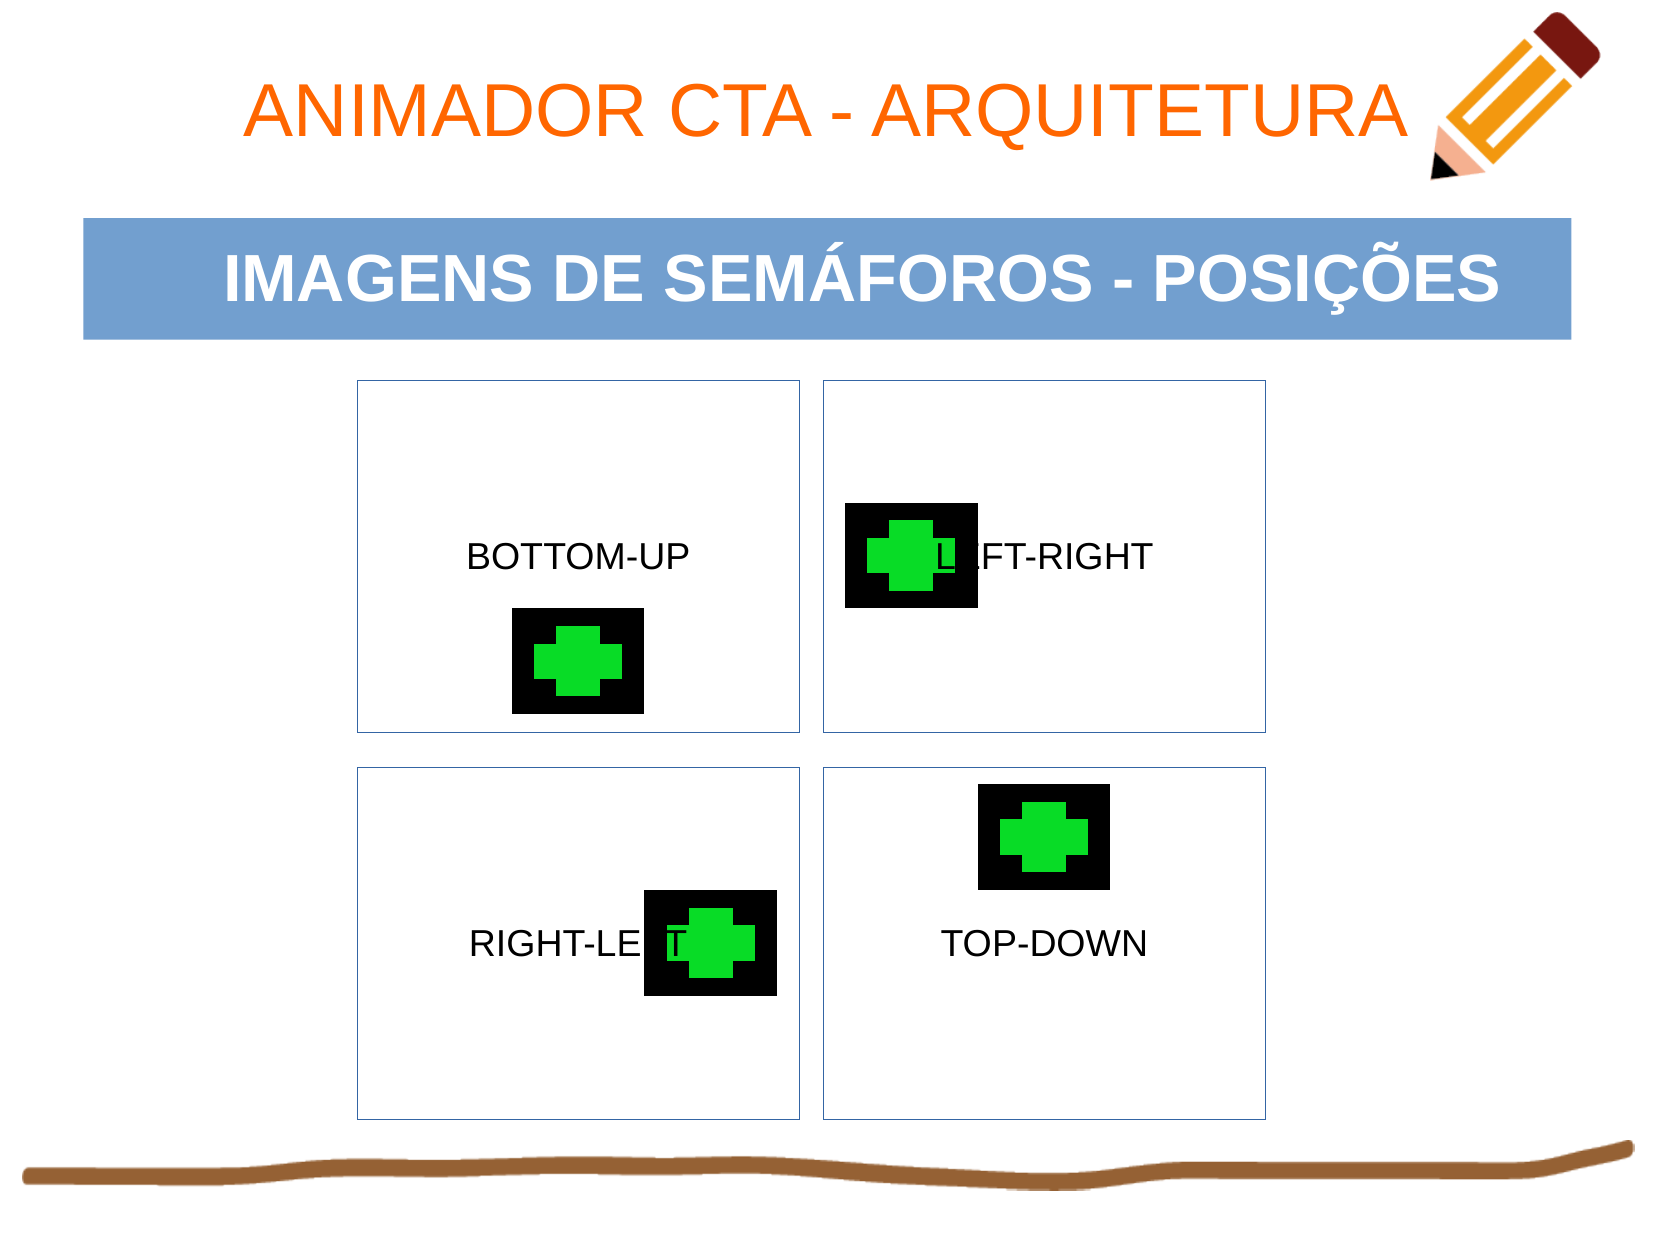

# ANIMADOR CTA - ARQUITETURA
IMAGENS DE SEMÁFOROS - POSIÇÕES
BOTTOM-UP
LEFT-RIGHT
RIGHT-LEFT
TOP-DOWN